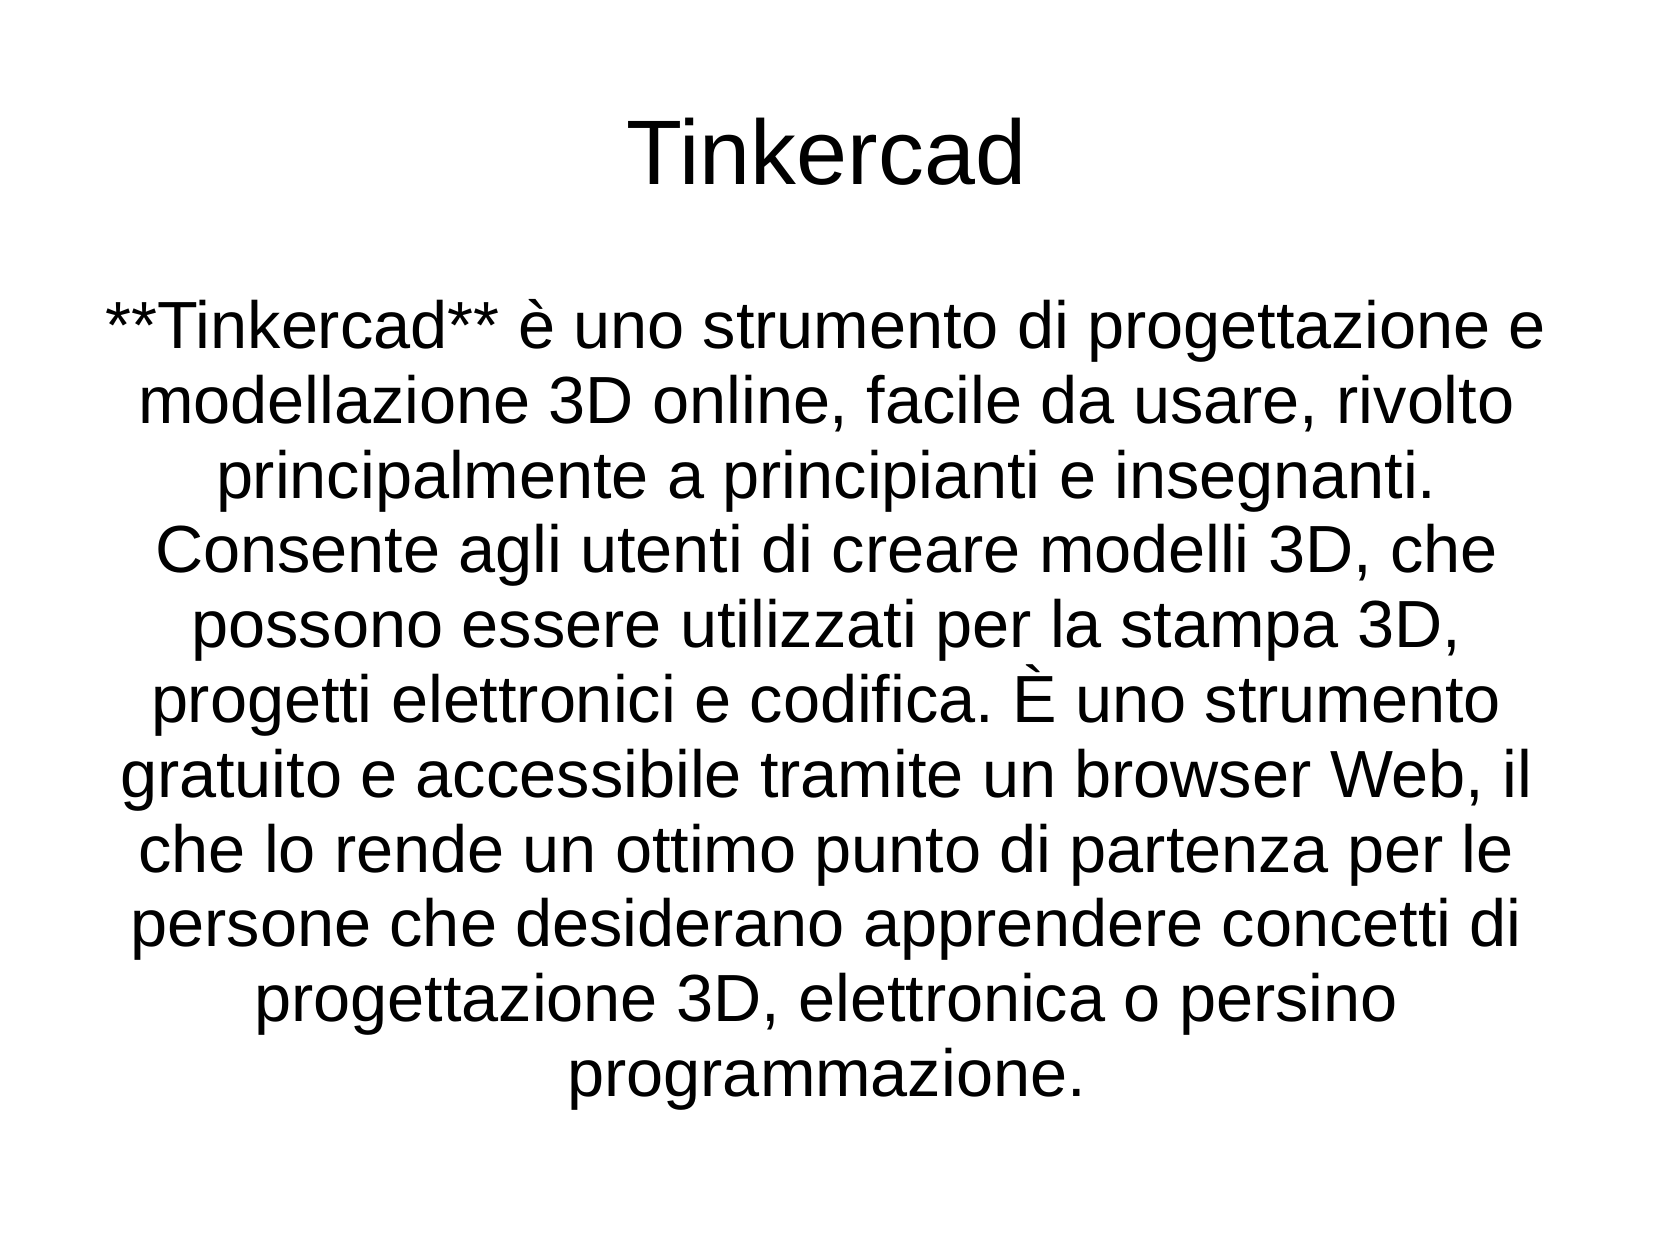

# Tinkercad
**Tinkercad** è uno strumento di progettazione e modellazione 3D online, facile da usare, rivolto principalmente a principianti e insegnanti. Consente agli utenti di creare modelli 3D, che possono essere utilizzati per la stampa 3D, progetti elettronici e codifica. È uno strumento gratuito e accessibile tramite un browser Web, il che lo rende un ottimo punto di partenza per le persone che desiderano apprendere concetti di progettazione 3D, elettronica o persino programmazione.